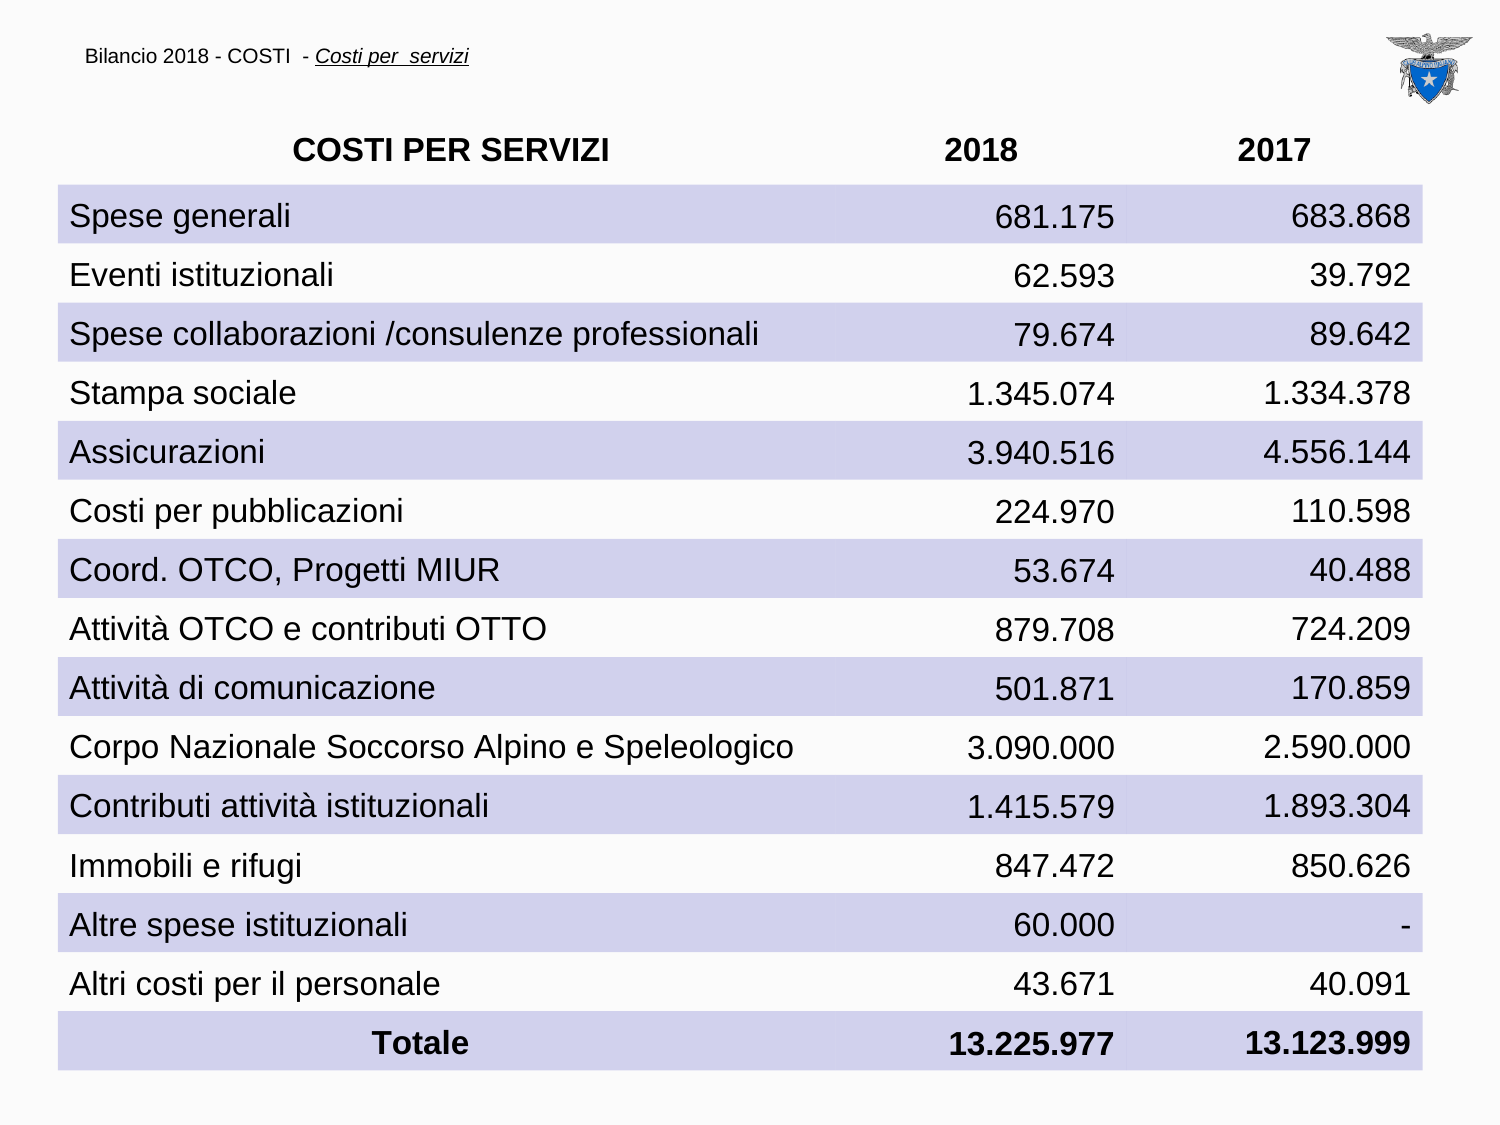

Bilancio 2018 - COSTI - Costi per servizi
| COSTI PER SERVIZI | 2018 | 2017 |
| --- | --- | --- |
| Spese generali | 681.175 | 683.868 |
| Eventi istituzionali | 62.593 | 39.792 |
| Spese collaborazioni /consulenze professionali | 79.674 | 89.642 |
| Stampa sociale | 1.345.074 | 1.334.378 |
| Assicurazioni | 3.940.516 | 4.556.144 |
| Costi per pubblicazioni | 224.970 | 110.598 |
| Coord. OTCO, Progetti MIUR | 53.674 | 40.488 |
| Attività OTCO e contributi OTTO | 879.708 | 724.209 |
| Attività di comunicazione | 501.871 | 170.859 |
| Corpo Nazionale Soccorso Alpino e Speleologico | 3.090.000 | 2.590.000 |
| Contributi attività istituzionali | 1.415.579 | 1.893.304 |
| Immobili e rifugi | 847.472 | 850.626 |
| Altre spese istituzionali | 60.000 | - |
| Altri costi per il personale | 43.671 | 40.091 |
| Totale | 13.225.977 | 13.123.999 |